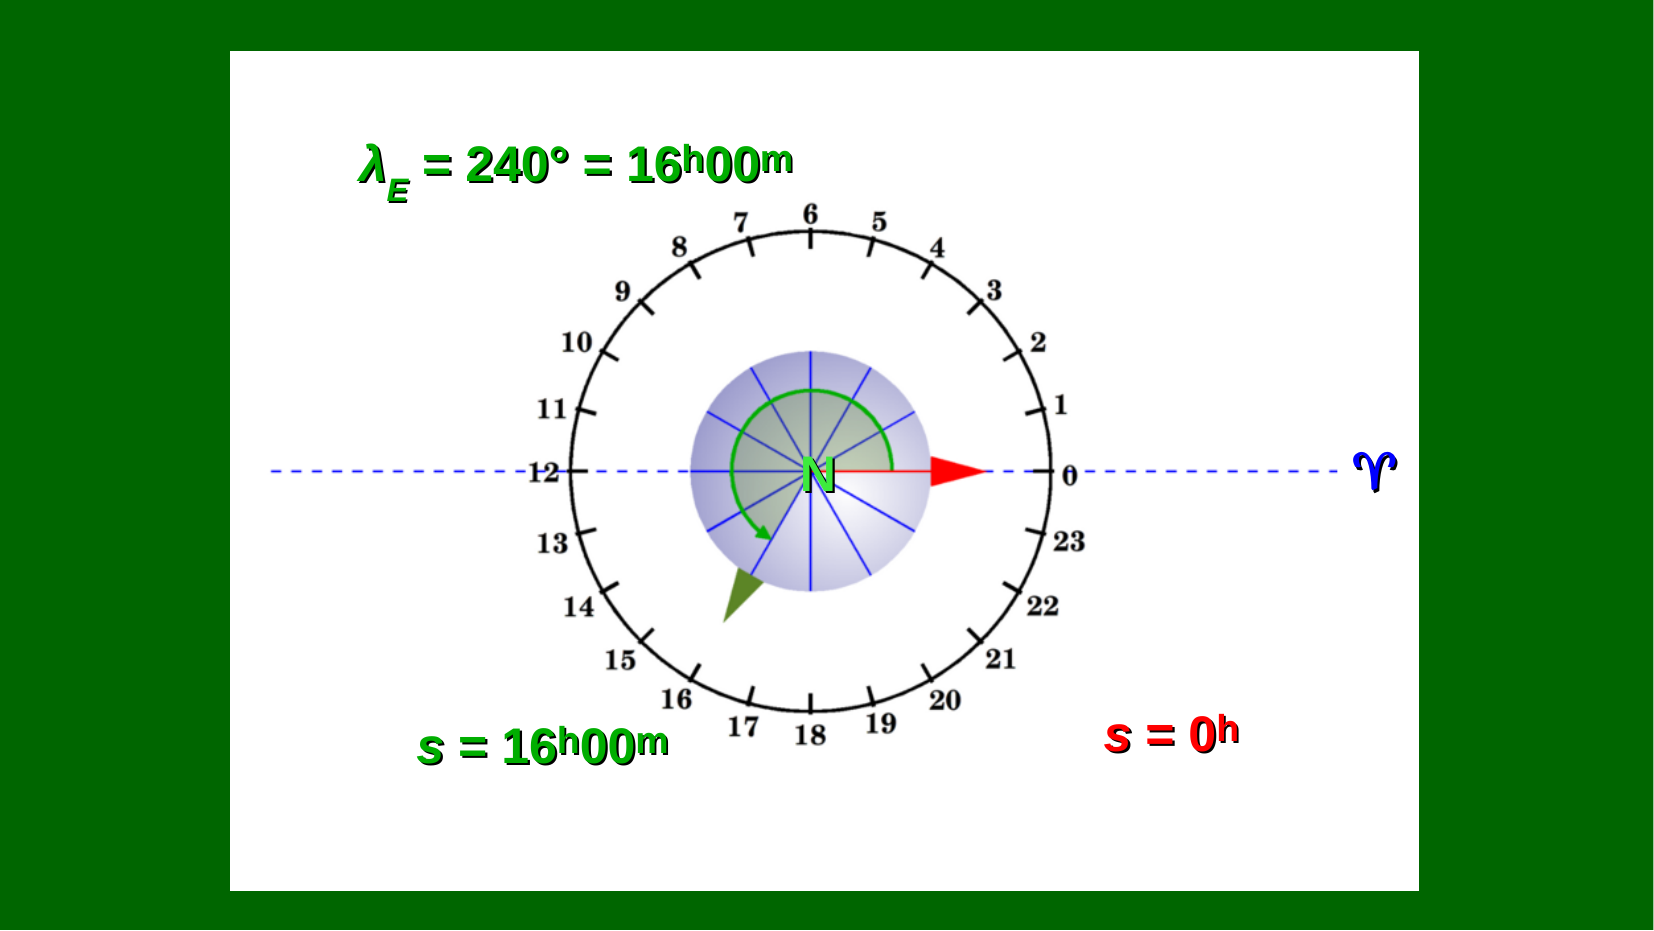

λE = 240° = 16h00m
♈
N
s = 0h
s = 16h00m